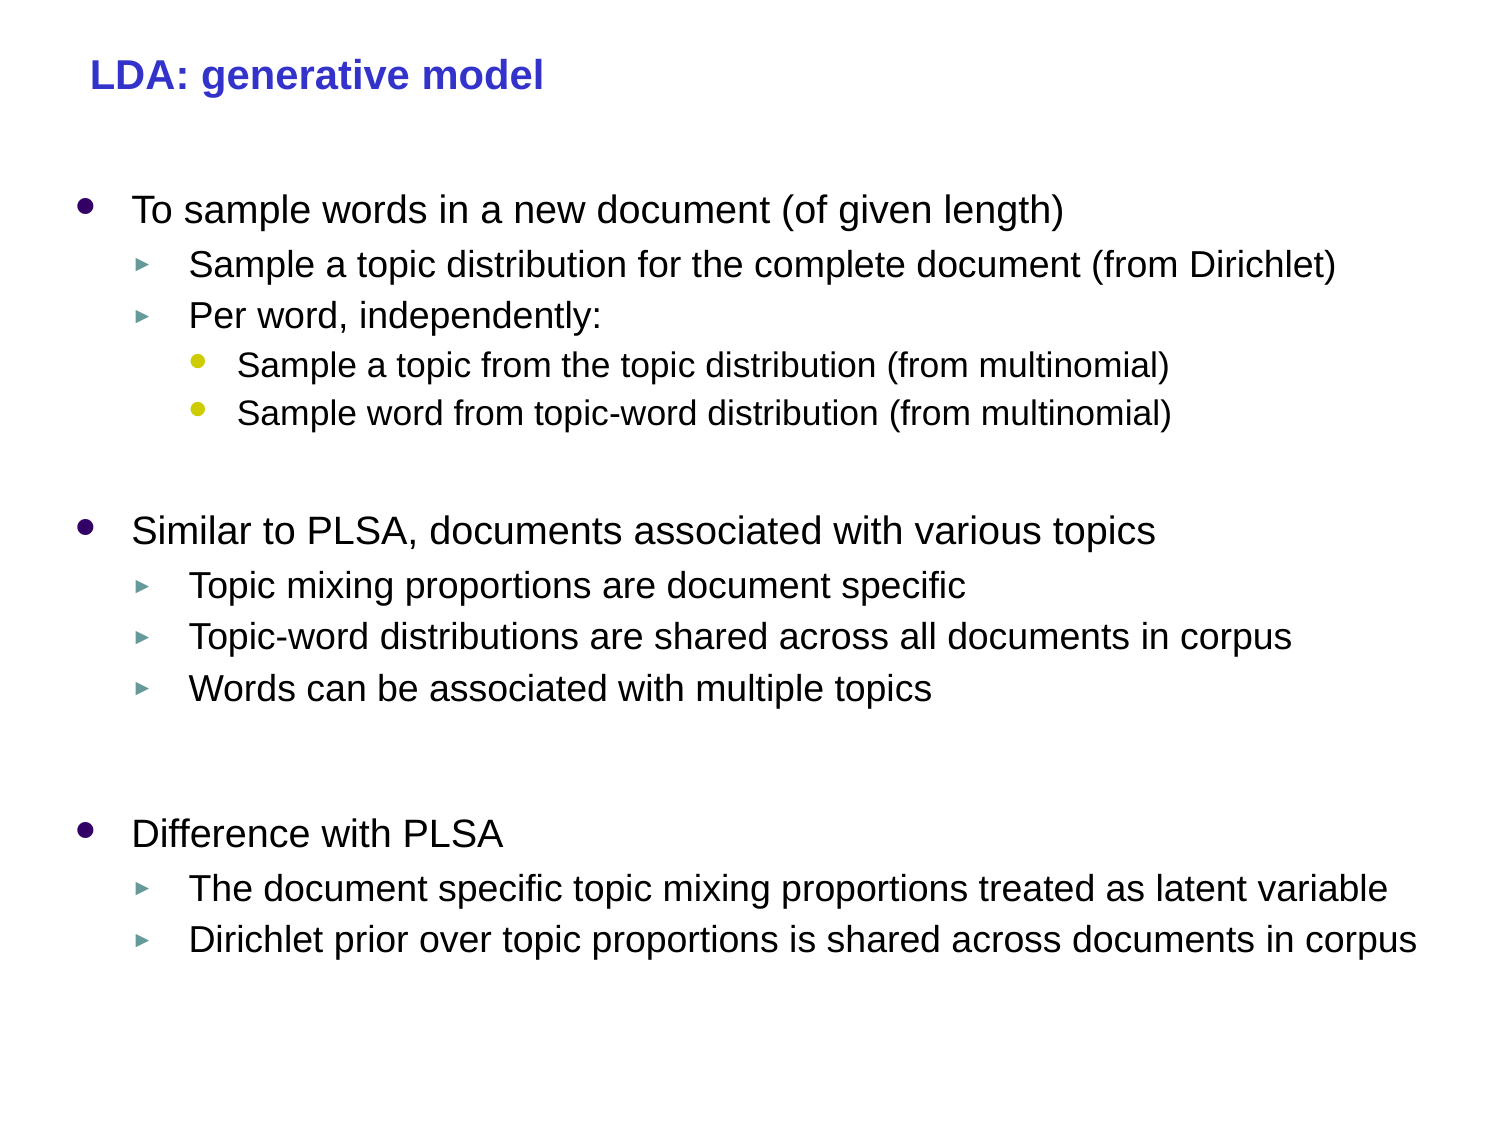

# LDA: generative model
To sample words in a new document (of given length)
Sample a topic distribution for the complete document (from Dirichlet)
Per word, independently:
Sample a topic from the topic distribution (from multinomial)
Sample word from topic-word distribution (from multinomial)
Similar to PLSA, documents associated with various topics
Topic mixing proportions are document specific
Topic-word distributions are shared across all documents in corpus
Words can be associated with multiple topics
Difference with PLSA
The document specific topic mixing proportions treated as latent variable
Dirichlet prior over topic proportions is shared across documents in corpus